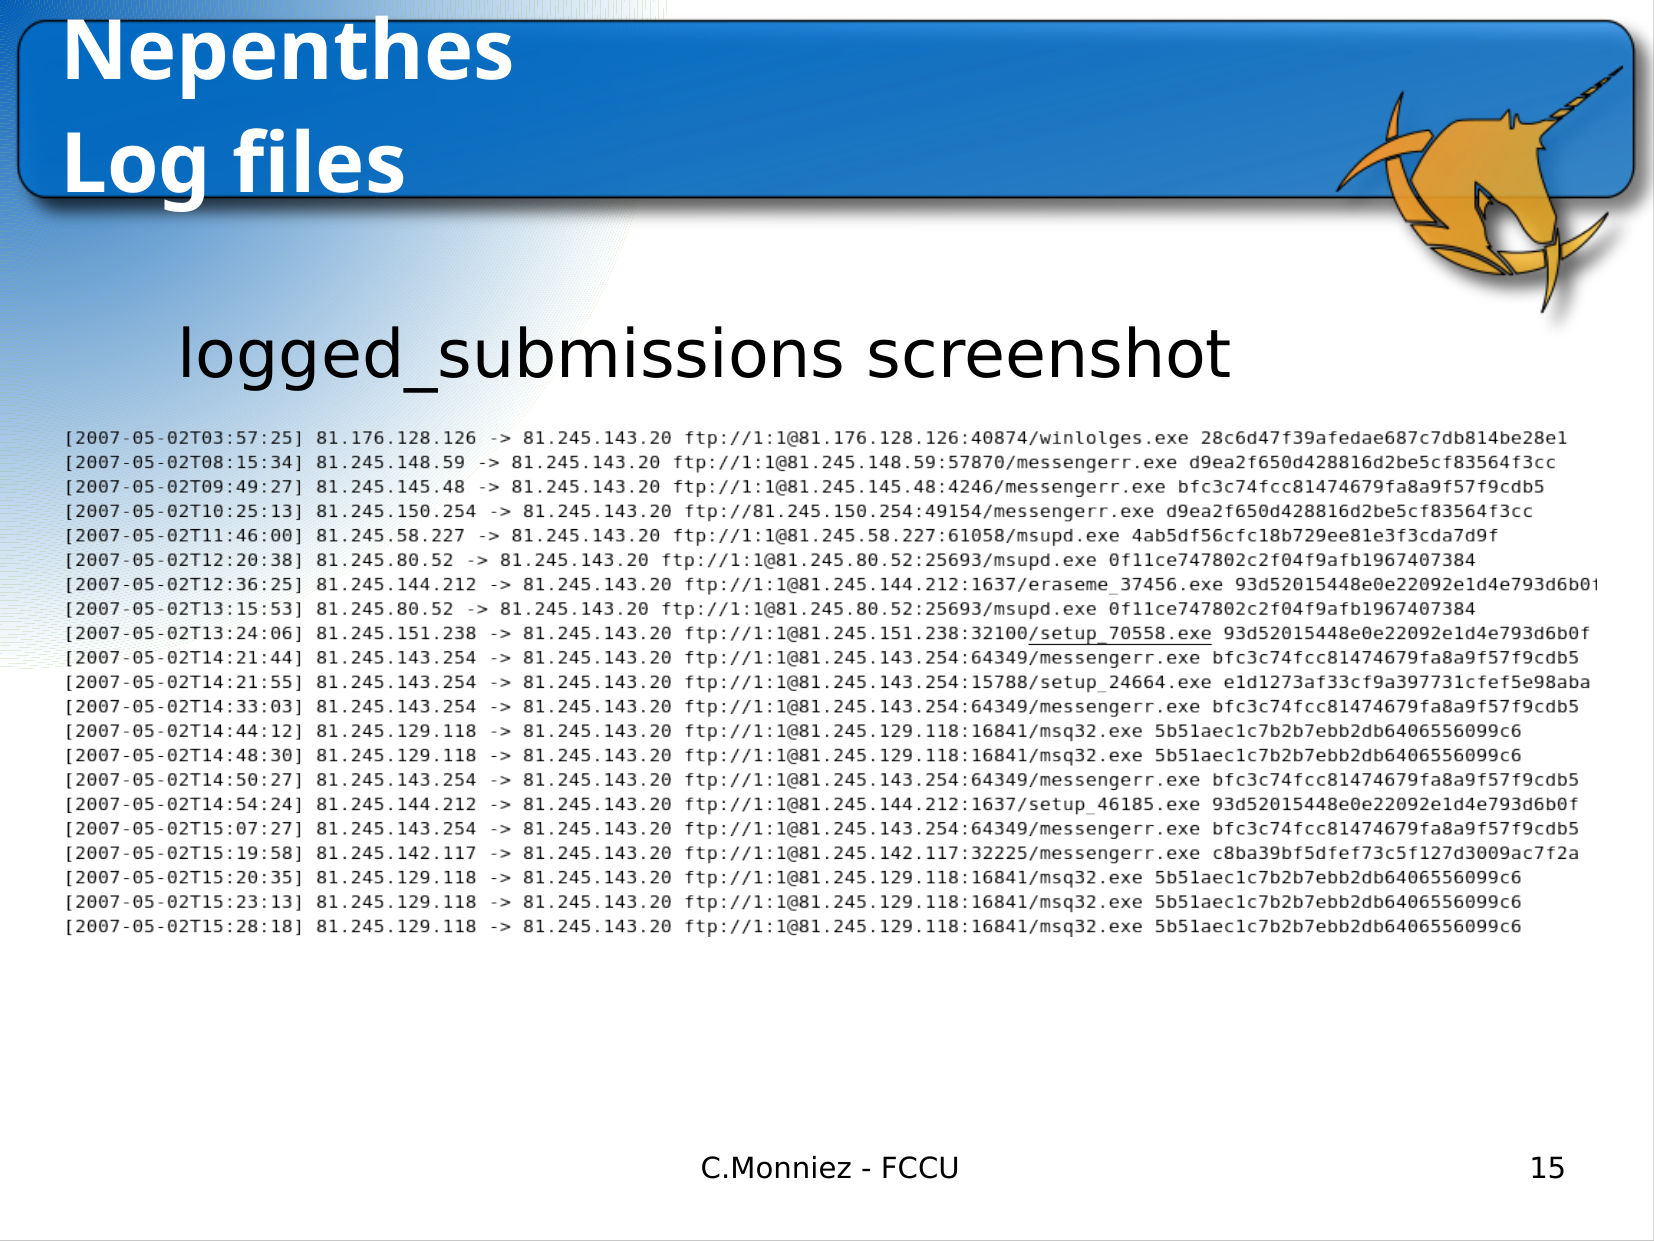

# Nepenthes Log files
logged_submissions screenshot
C.Monniez - FCCU
15